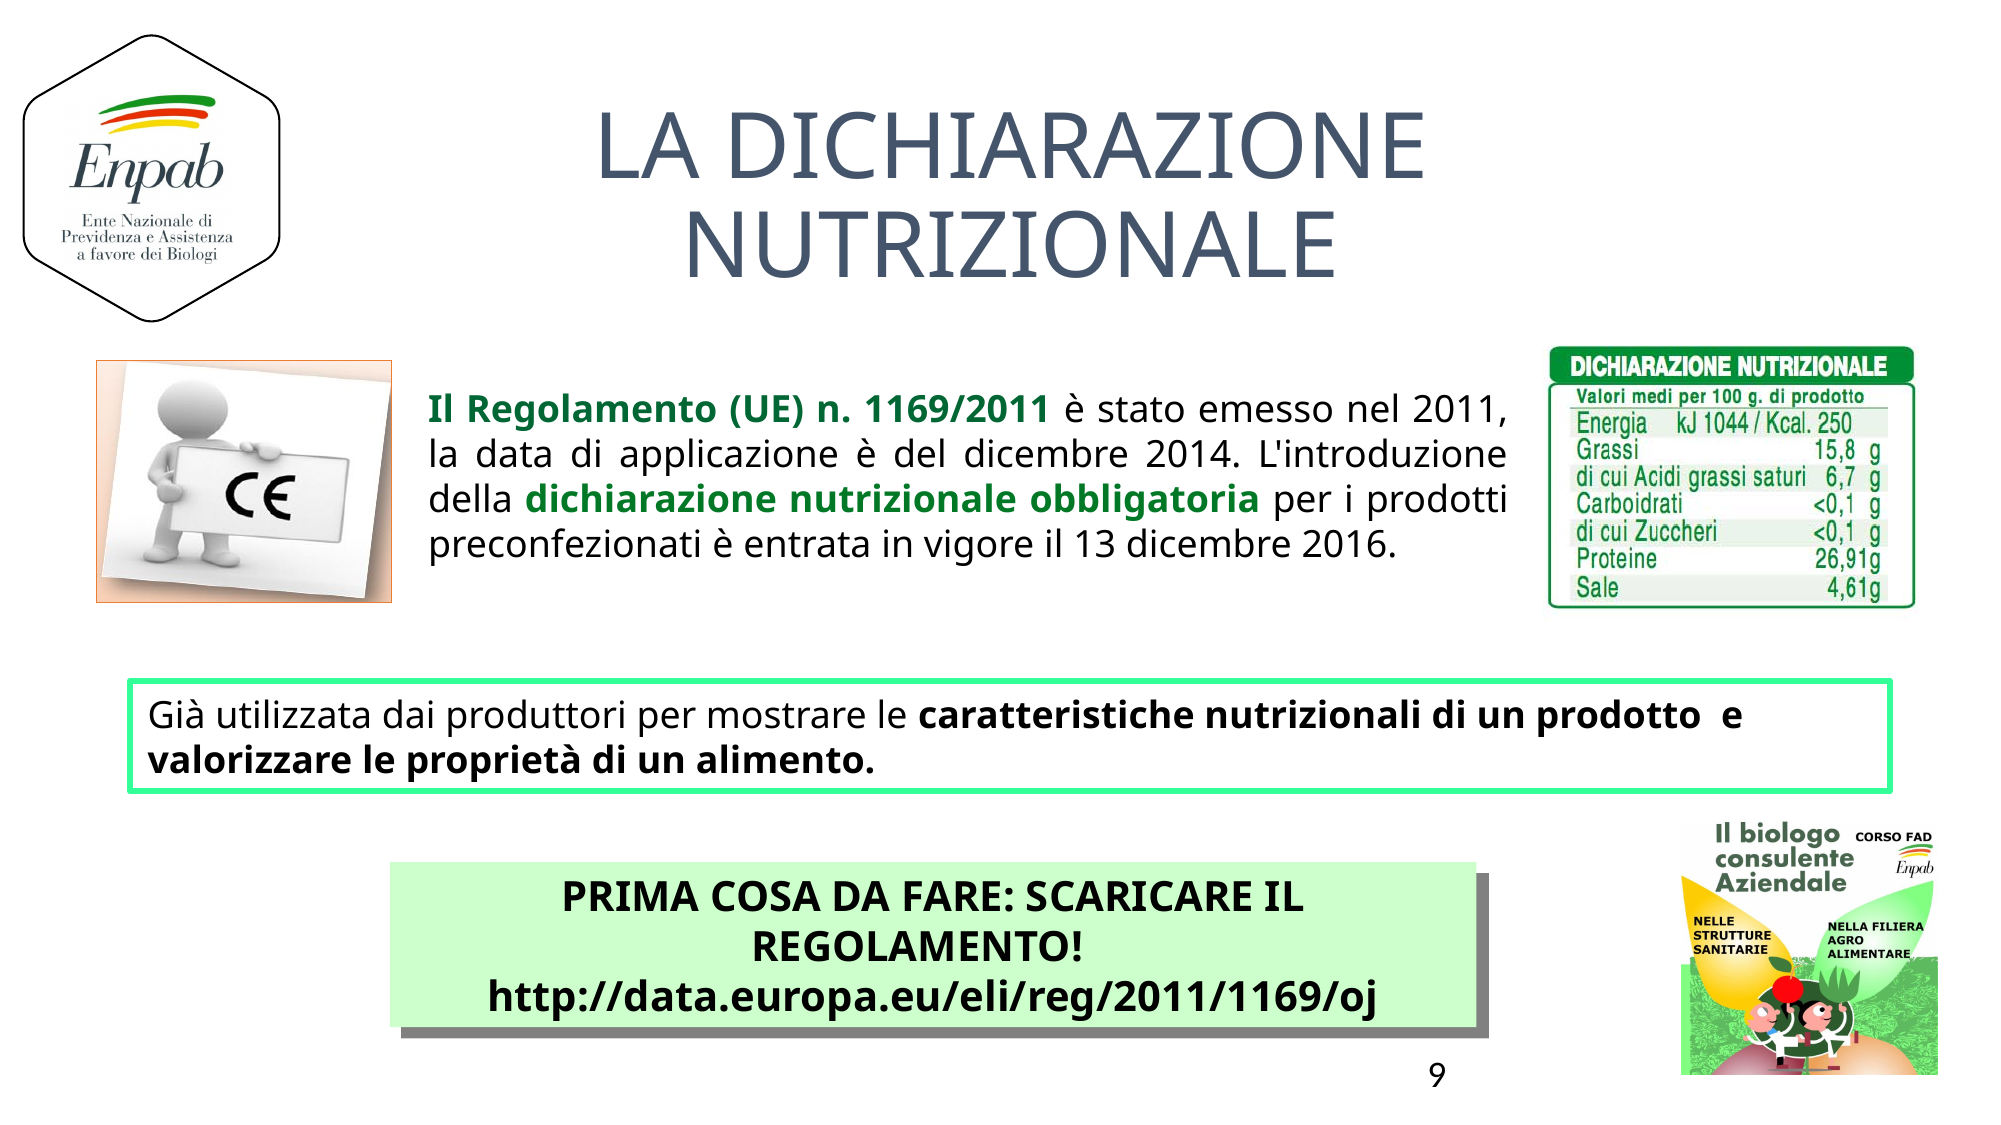

LA DICHIARAZIONE NUTRIZIONALE
Il Regolamento (UE) n. 1169/2011 è stato emesso nel 2011, la data di applicazione è del dicembre 2014. L'introduzione della dichiarazione nutrizionale obbligatoria per i prodotti preconfezionati è entrata in vigore il 13 dicembre 2016.
Già utilizzata dai produttori per mostrare le caratteristiche nutrizionali di un prodotto e
valorizzare le proprietà di un alimento.
PRIMA COSA DA FARE: SCARICARE IL REGOLAMENTO!
http://data.europa.eu/eli/reg/2011/1169/oj
9